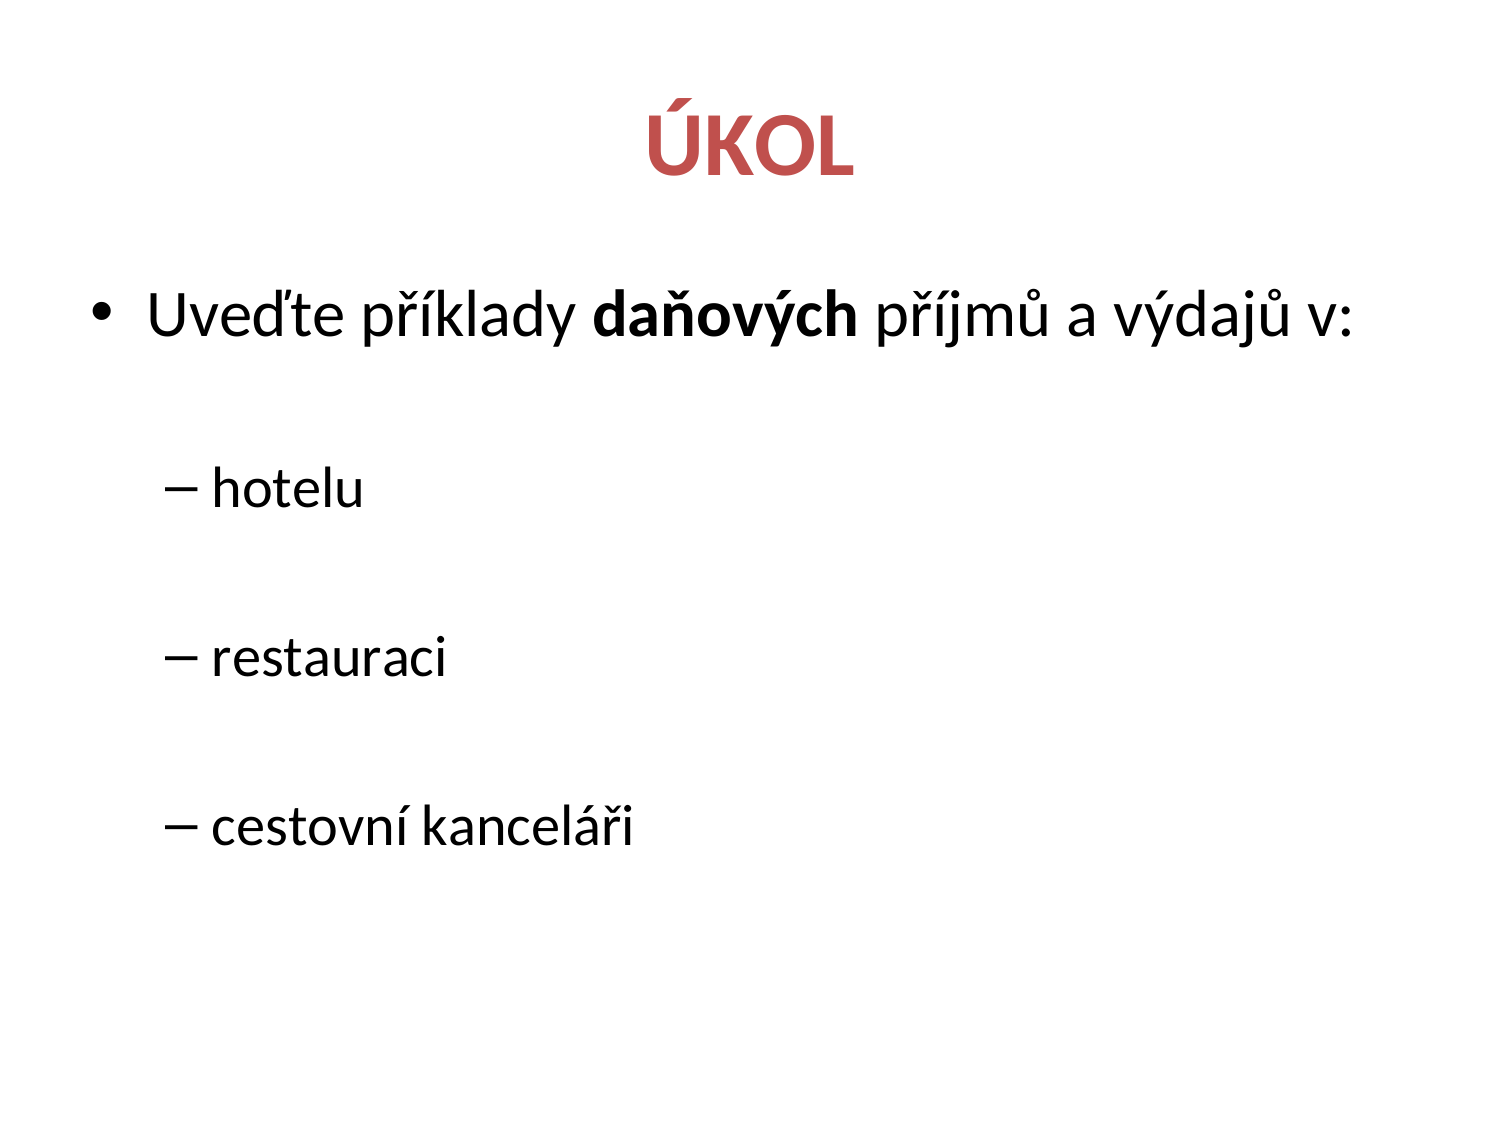

# ÚKOL
Uveďte příklady daňových příjmů a výdajů v:
hotelu
restauraci
cestovní kanceláři